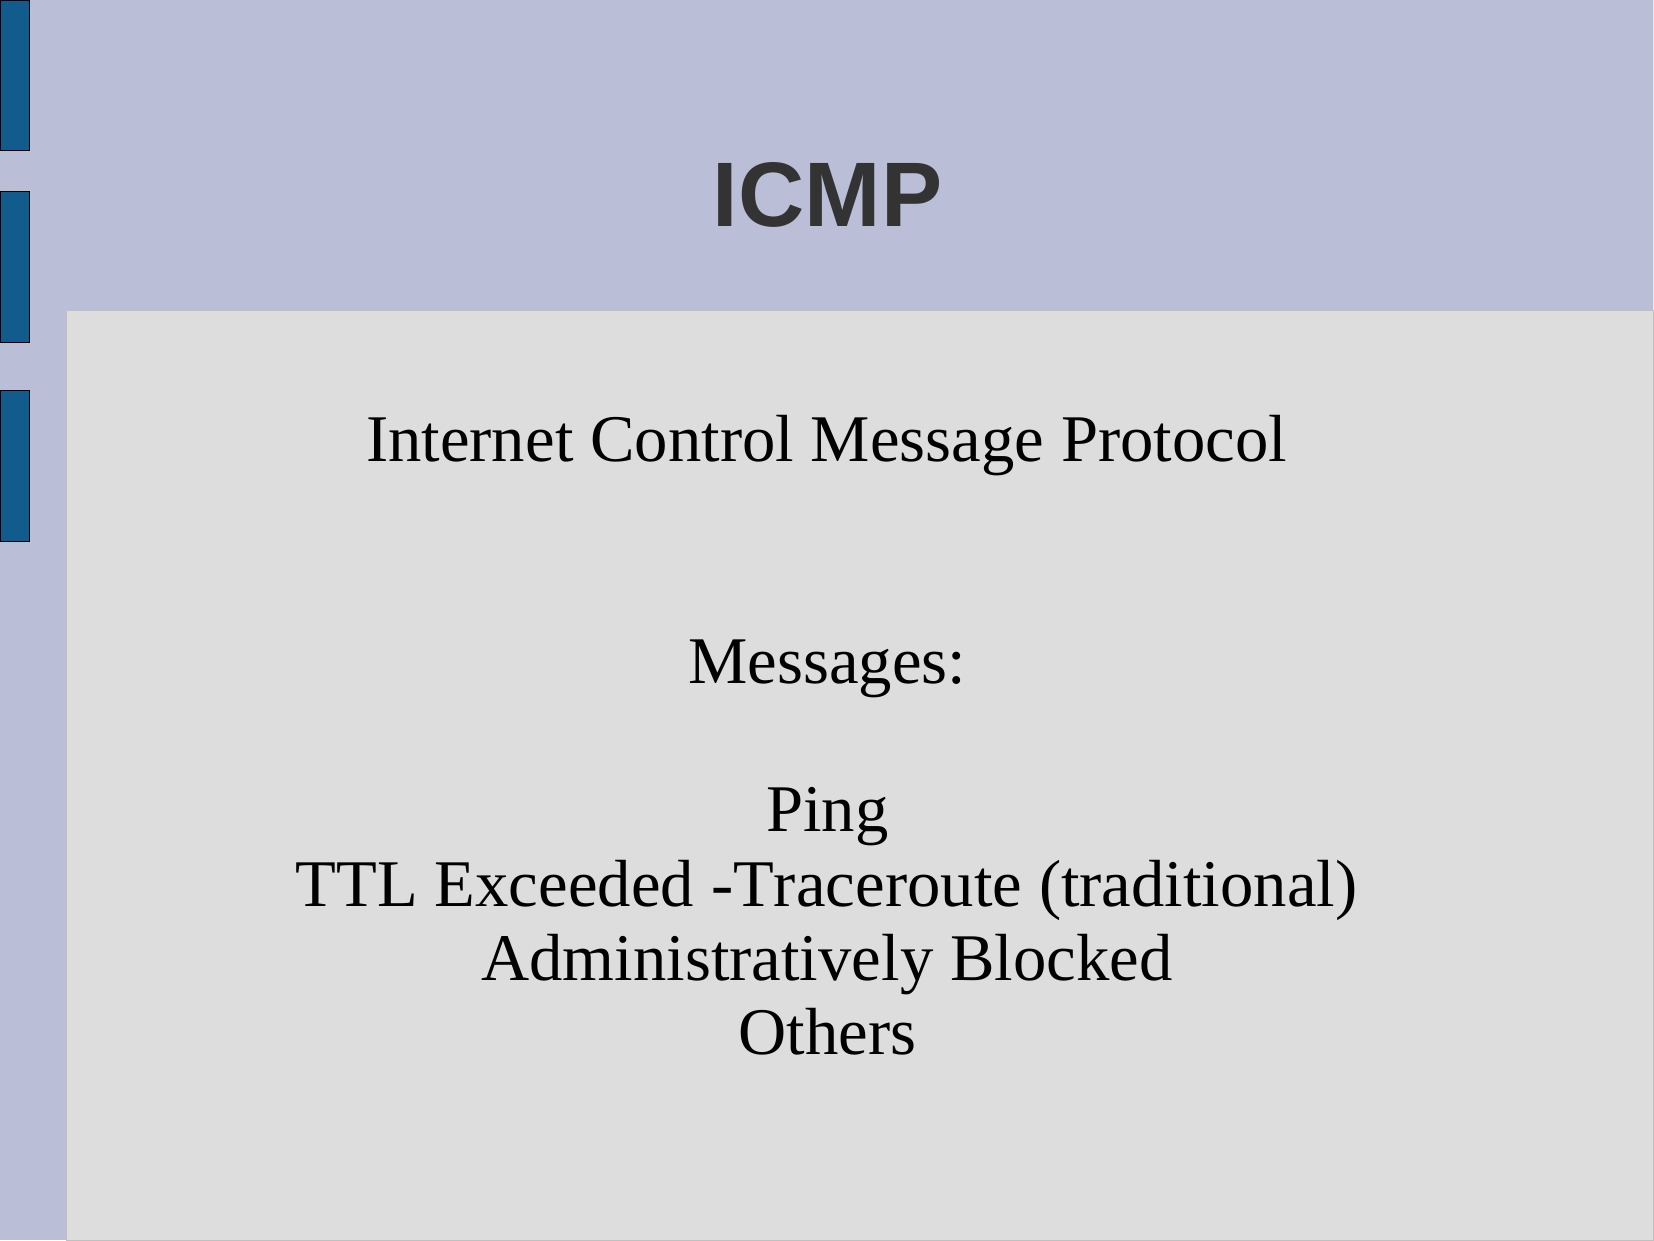

# ICMP
Internet Control Message Protocol
Messages:
Ping
TTL Exceeded -Traceroute (traditional)
Administratively Blocked
Others